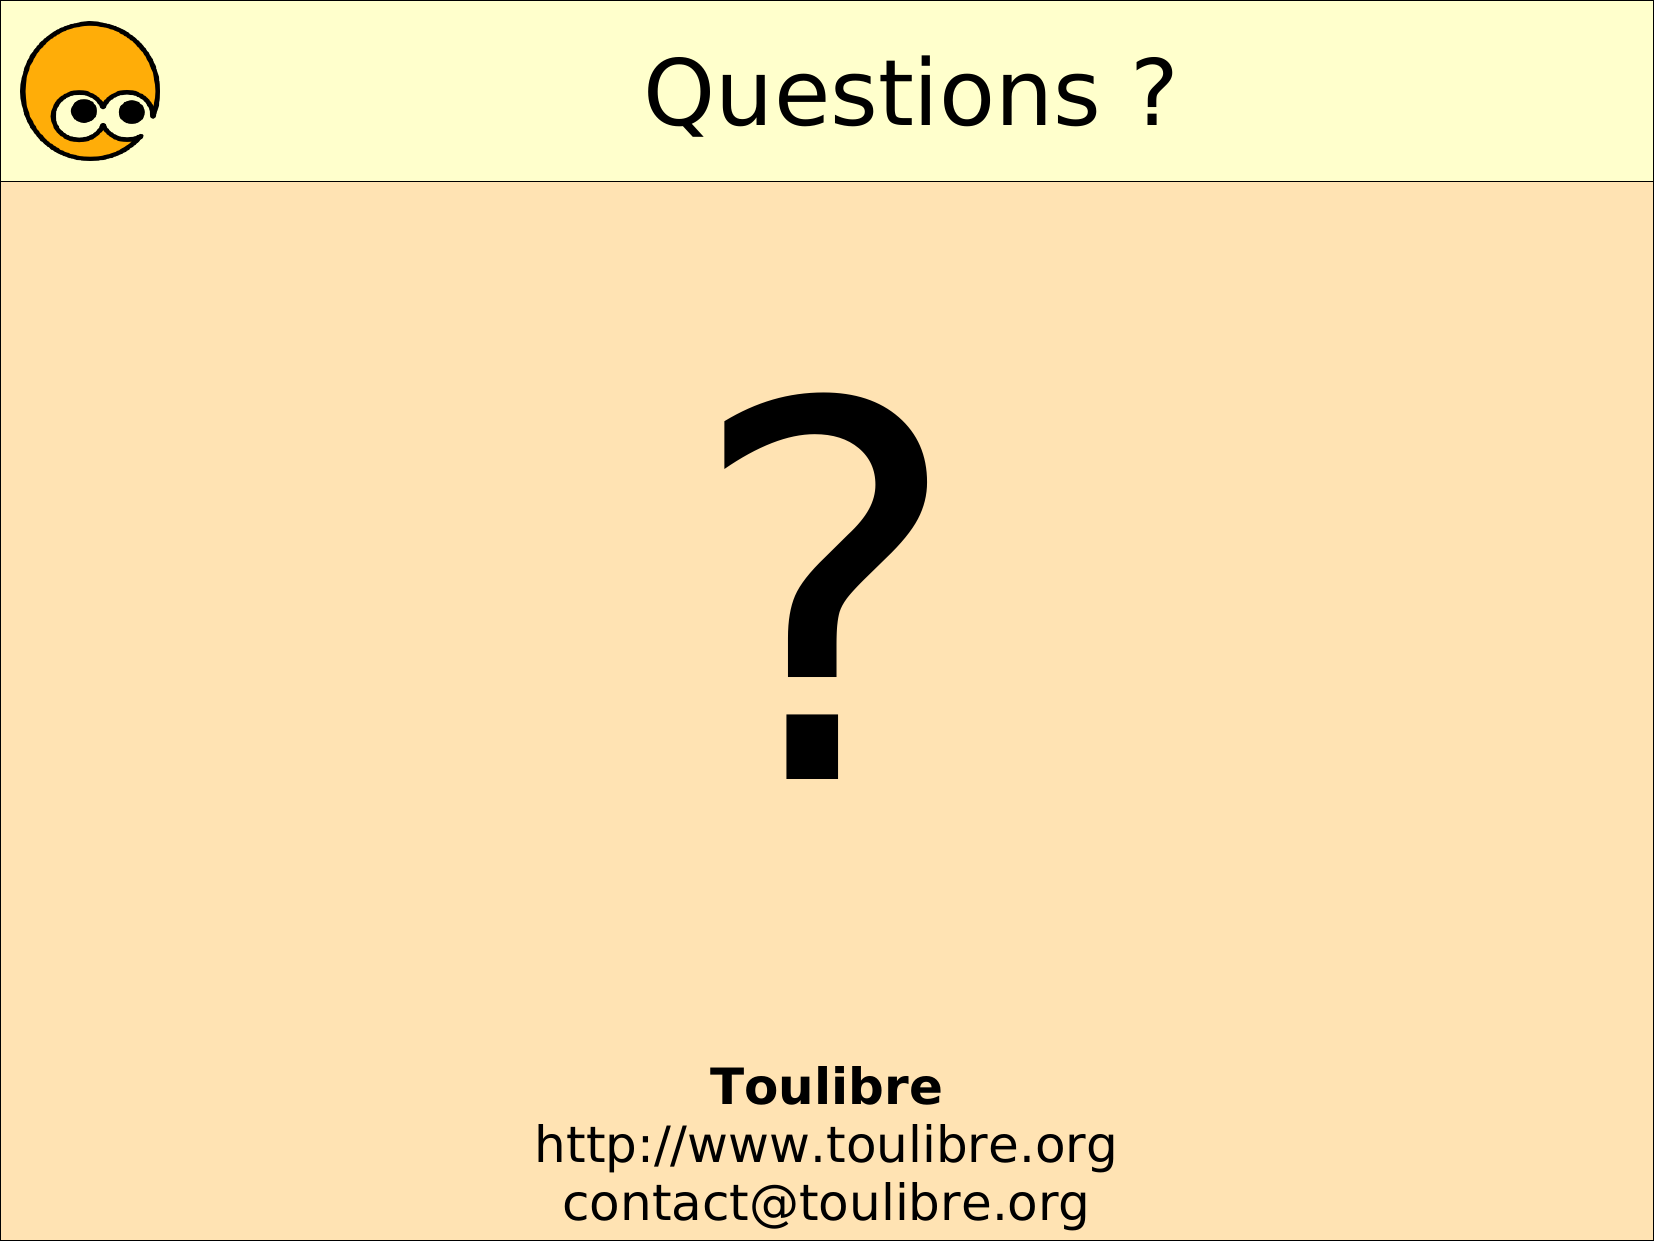

# Questions ?
?
Toulibre
http://www.toulibre.org
contact@toulibre.org